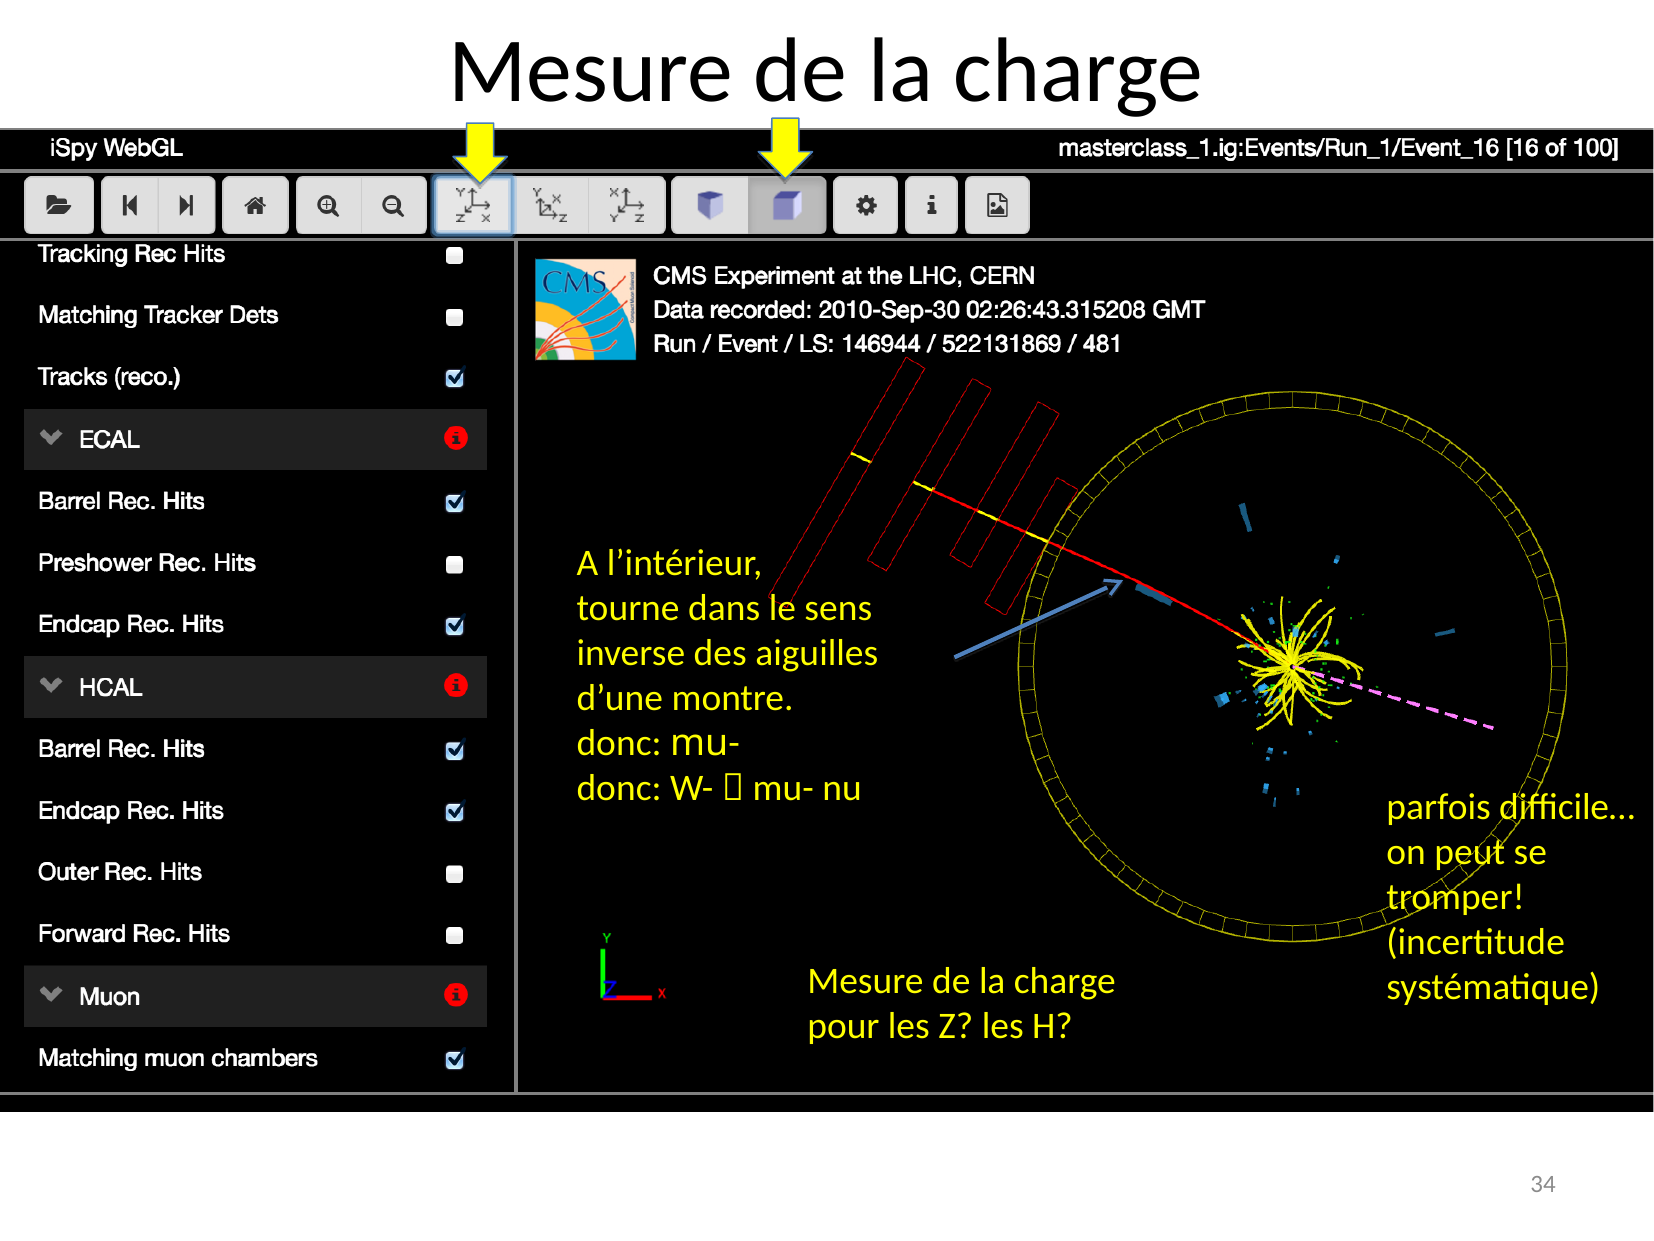

# Mesure de la charge
A l’intérieur,
tourne dans le sens inverse des aiguilles d’une montre.
donc: mu-
donc: W-  mu- nu
parfois difficile…
on peut se tromper!
(incertitude systématique)
Mesure de la charge pour les Z? les H?